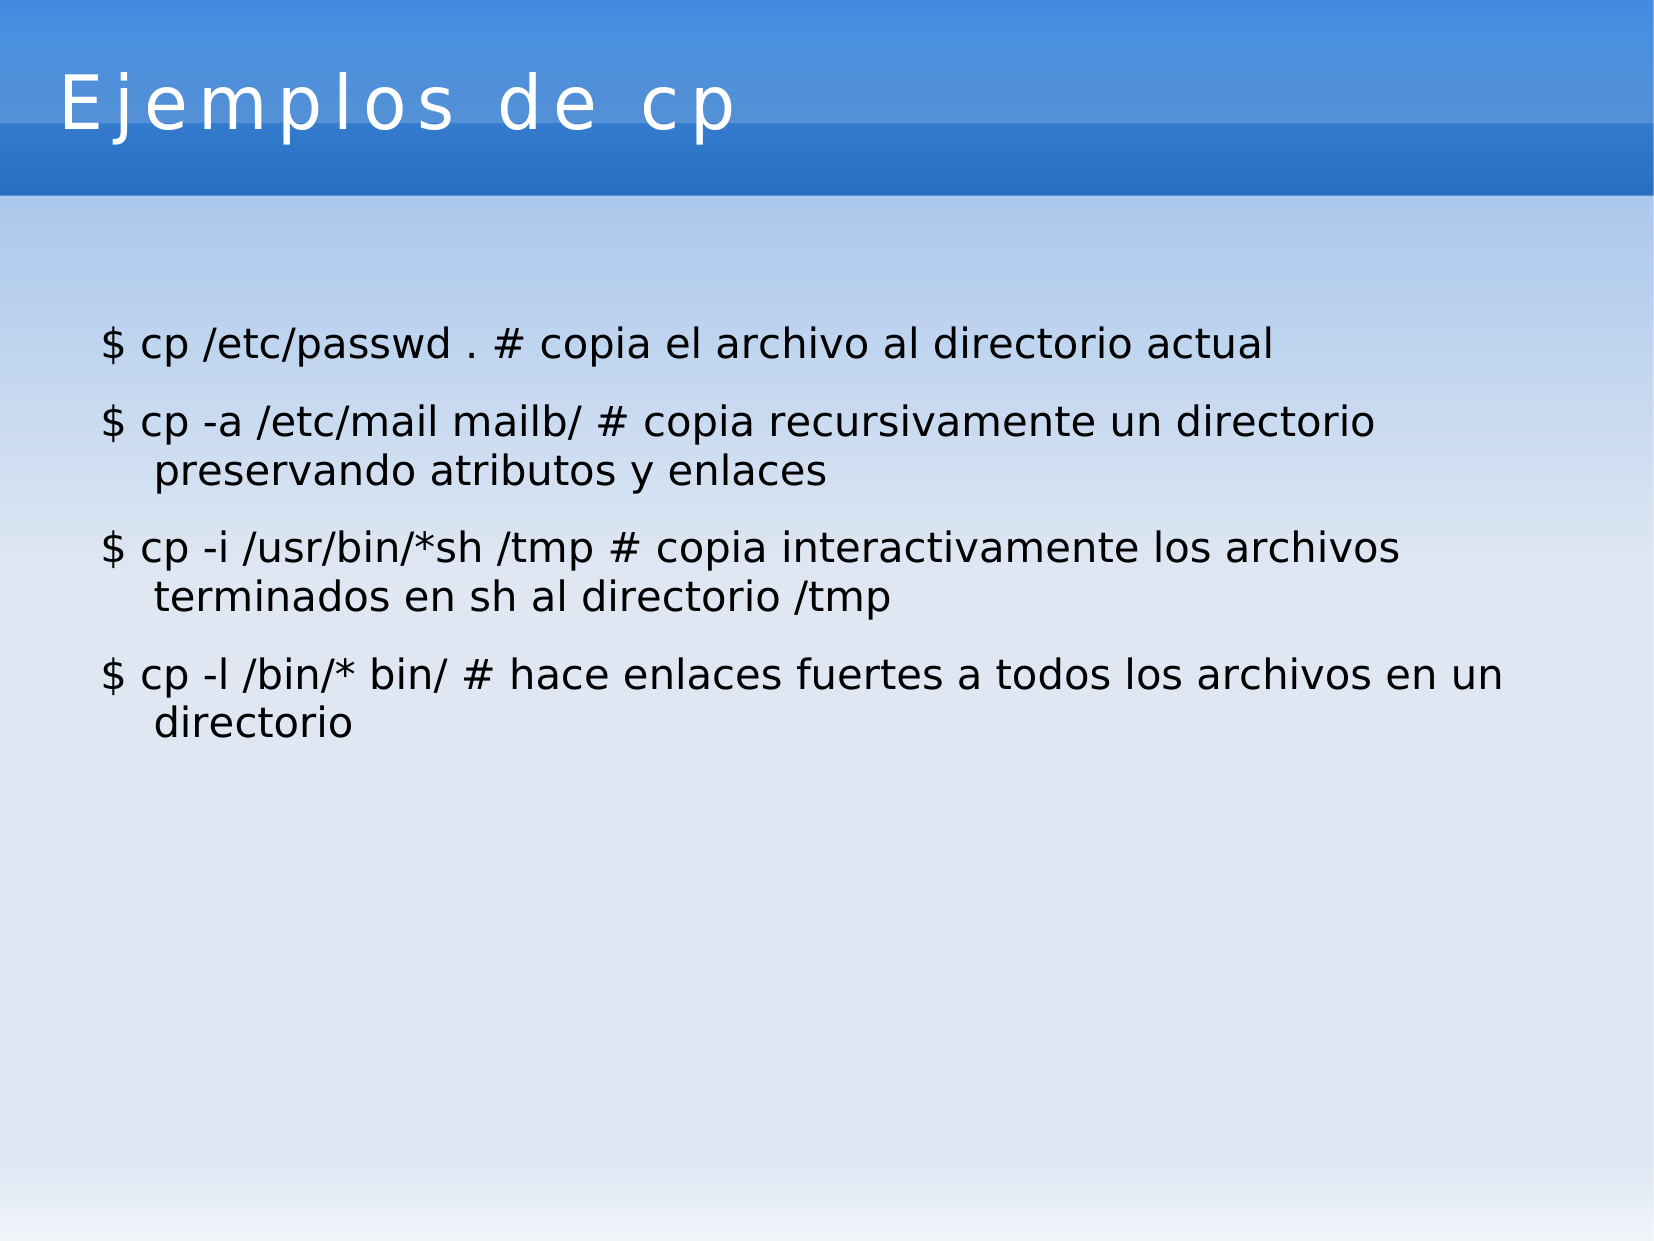

# Ejemplos de cp
$ cp /etc/passwd . # copia el archivo al directorio actual
$ cp -a /etc/mail mailb/ # copia recursivamente un directorio preservando atributos y enlaces
$ cp -i /usr/bin/*sh /tmp # copia interactivamente los archivos terminados en sh al directorio /tmp
$ cp -l /bin/* bin/ # hace enlaces fuertes a todos los archivos en un directorio